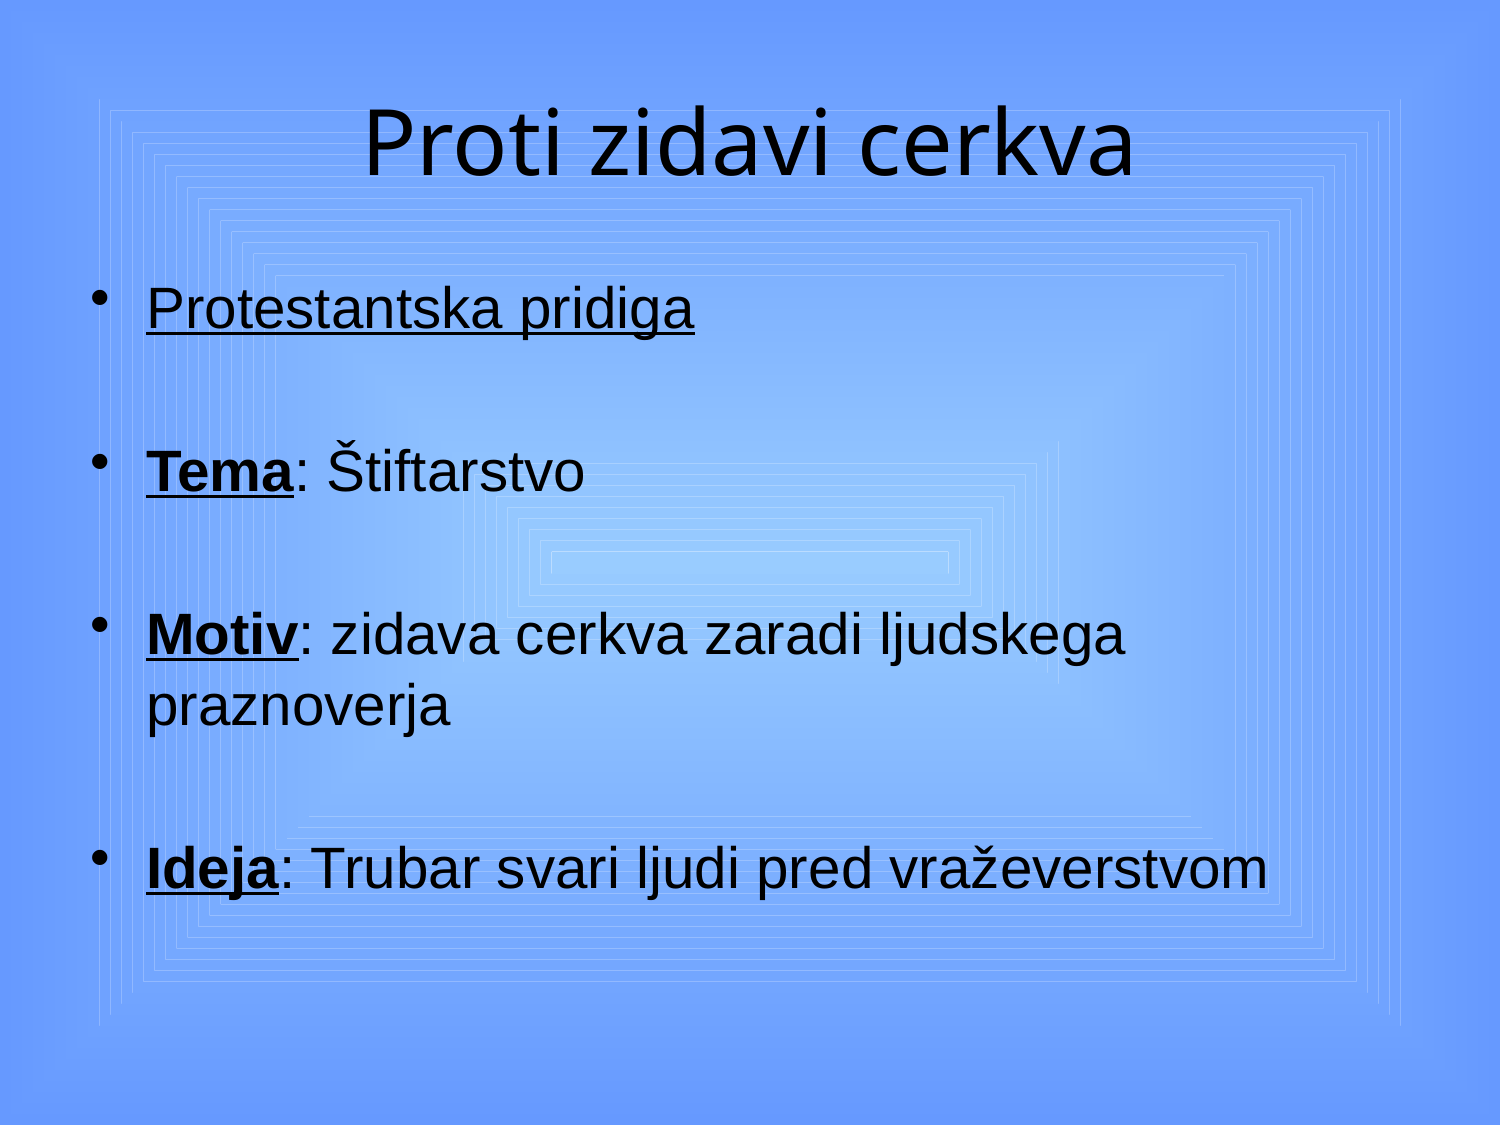

# Proti zidavi cerkva
Protestantska pridiga
Tema: Štiftarstvo
Motiv: zidava cerkva zaradi ljudskega praznoverja
Ideja: Trubar svari ljudi pred vraževerstvom